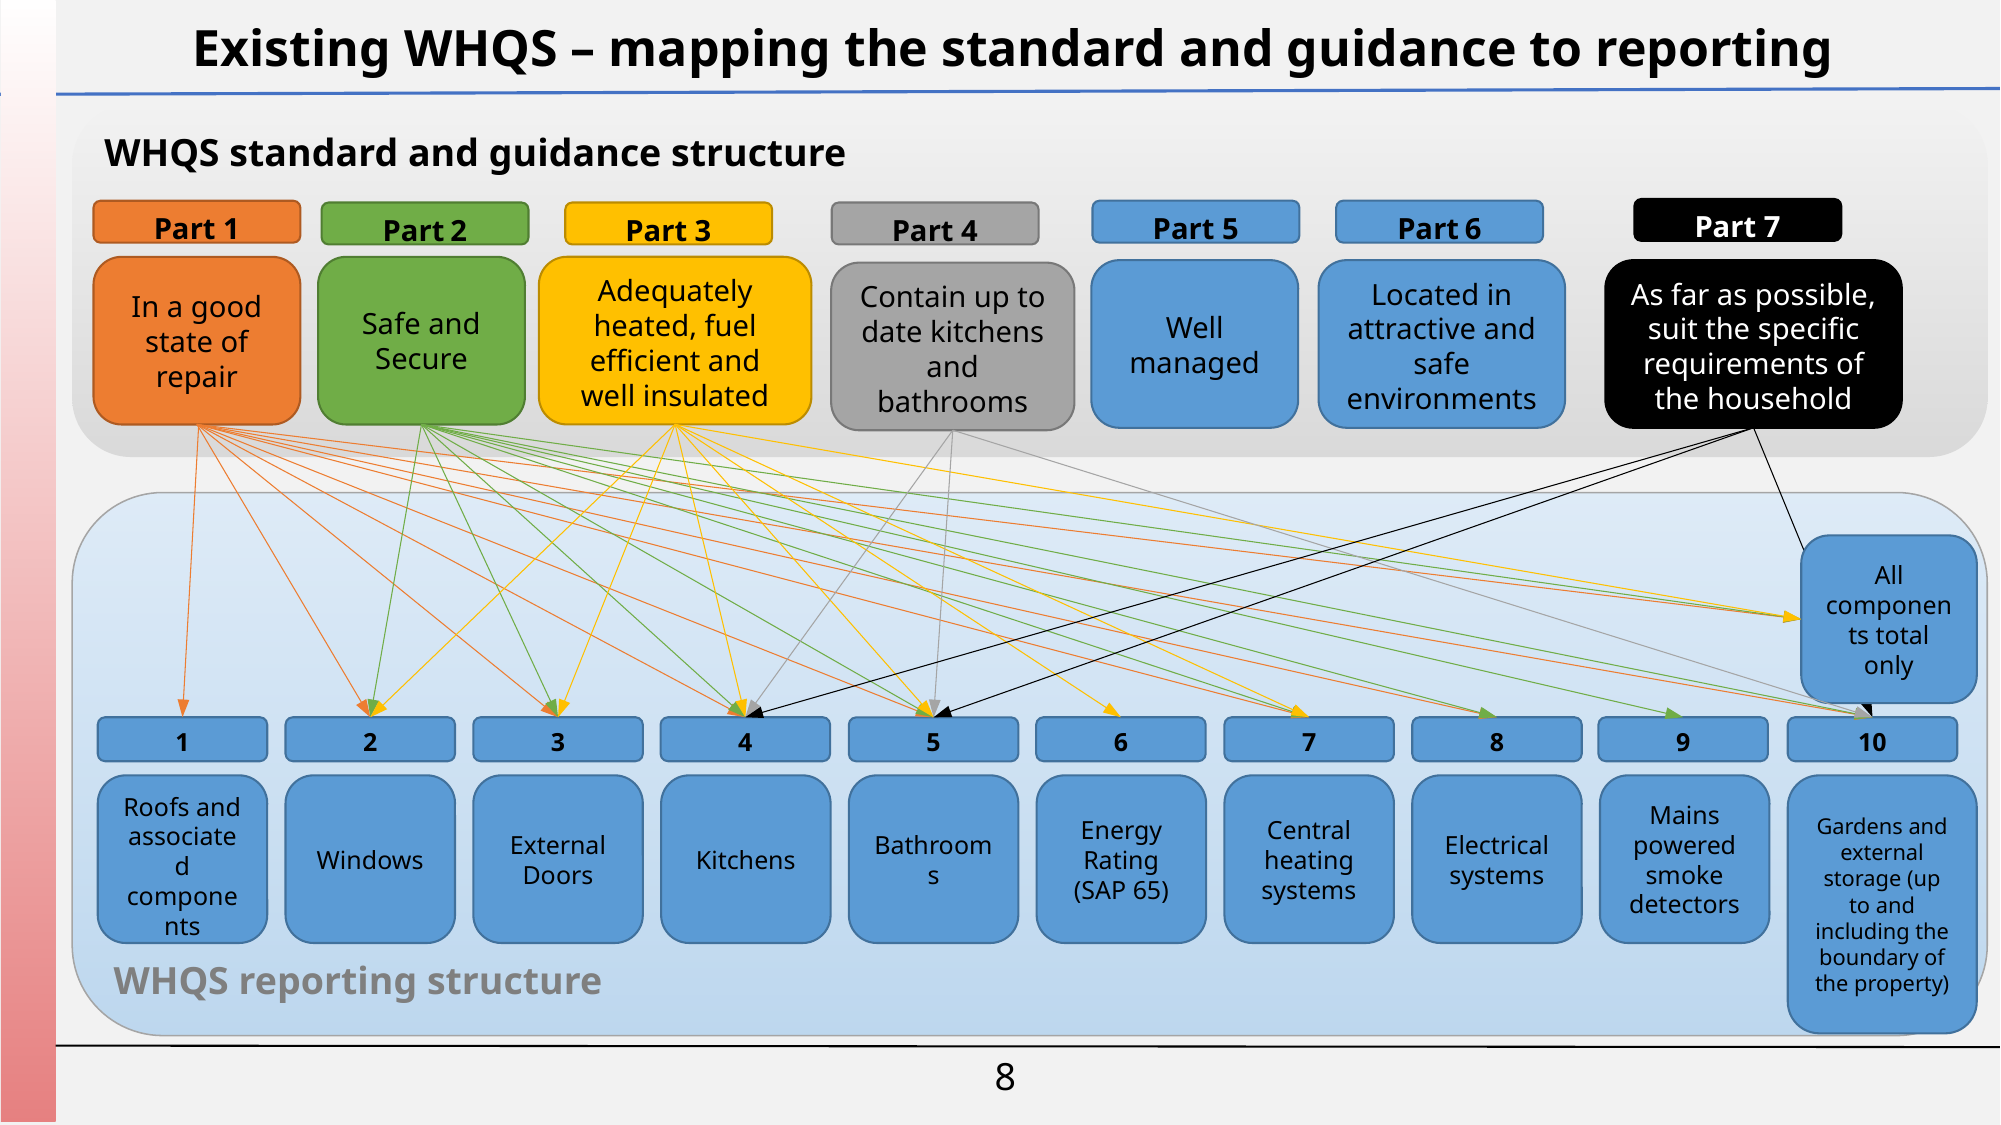

WHQS standard and guidance structure
WHQS reporting structure
Existing WHQS – mapping the standard and guidance to reporting
Part 7
Part 5
Part 6
Part 1
Part 2
Part 3
Part 4
Adequately heated, fuel efficient and well insulated
In a good state of repair
Safe and Secure
Well managed
Located in attractive and safe environments
As far as possible, suit the specific requirements of the household
Contain up to date kitchens and bathrooms
All components total only
1
2
3
4
6
7
8
9
10
5
Roofs and associated components
Windows
External Doors
Kitchens
Bathrooms
Energy Rating (SAP 65)
Central heating systems
Electrical systems
Mains powered smoke detectors
Gardens and external storage (up to and including the boundary of the property)